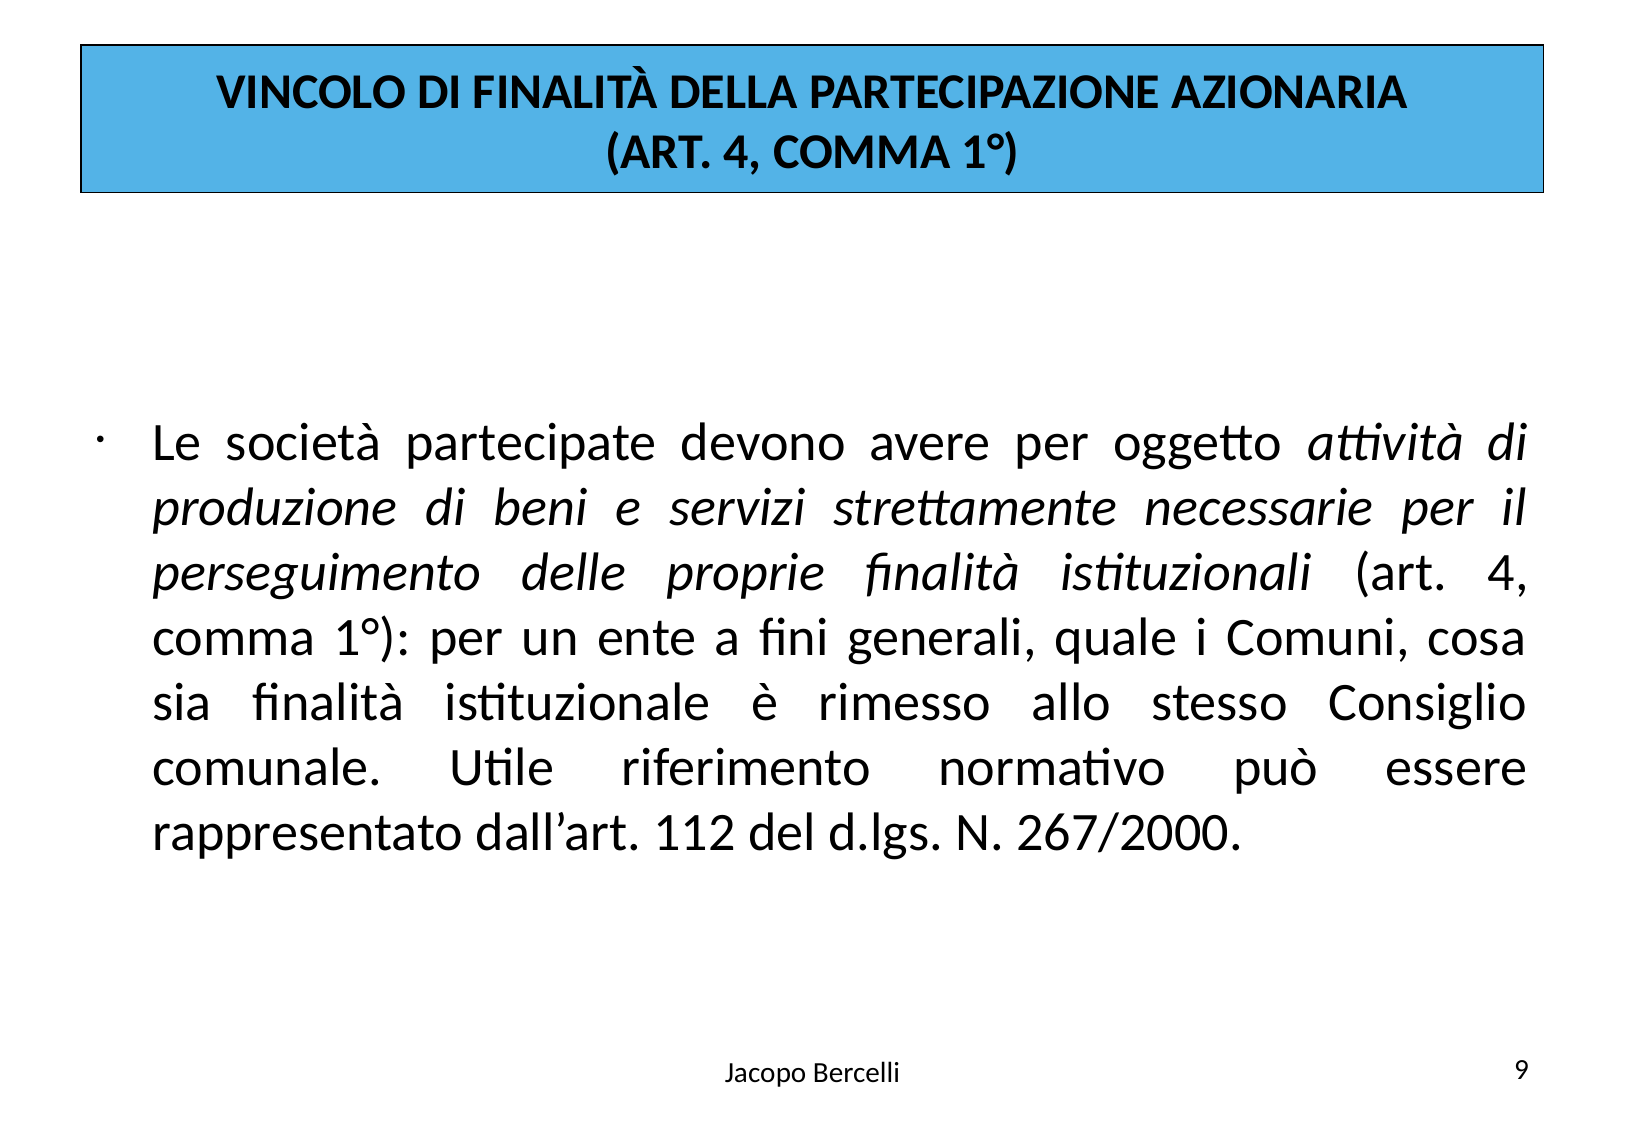

# VINCOLO DI FINALITÀ DELLA PARTECIPAZIONE AZIONARIA (ART. 4, COMMA 1°)
Le società partecipate devono avere per oggetto attività di produzione di beni e servizi strettamente necessarie per il perseguimento delle proprie finalità istituzionali (art. 4, comma 1°): per un ente a fini generali, quale i Comuni, cosa sia finalità istituzionale è rimesso allo stesso Consiglio comunale. Utile riferimento normativo può essere rappresentato dall’art. 112 del d.lgs. N. 267/2000.
Jacopo Bercelli